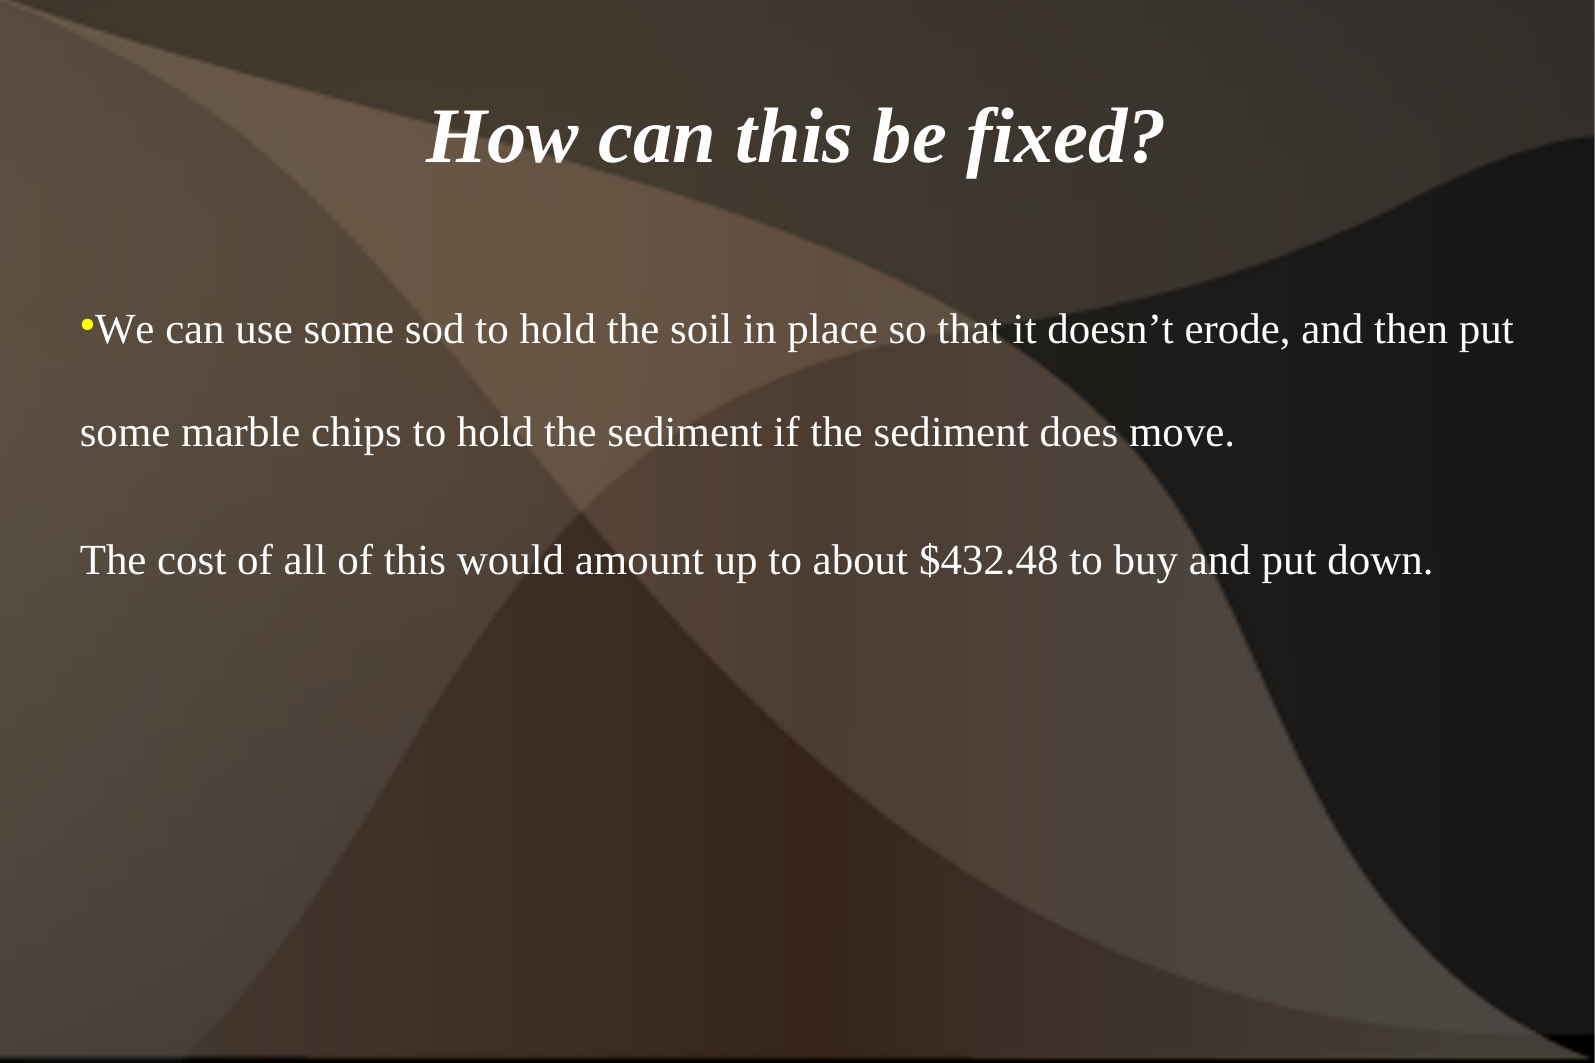

# How can this be fixed?
We can use some sod to hold the soil in place so that it doesn’t erode, and then put some marble chips to hold the sediment if the sediment does move.
The cost of all of this would amount up to about $432.48 to buy and put down.